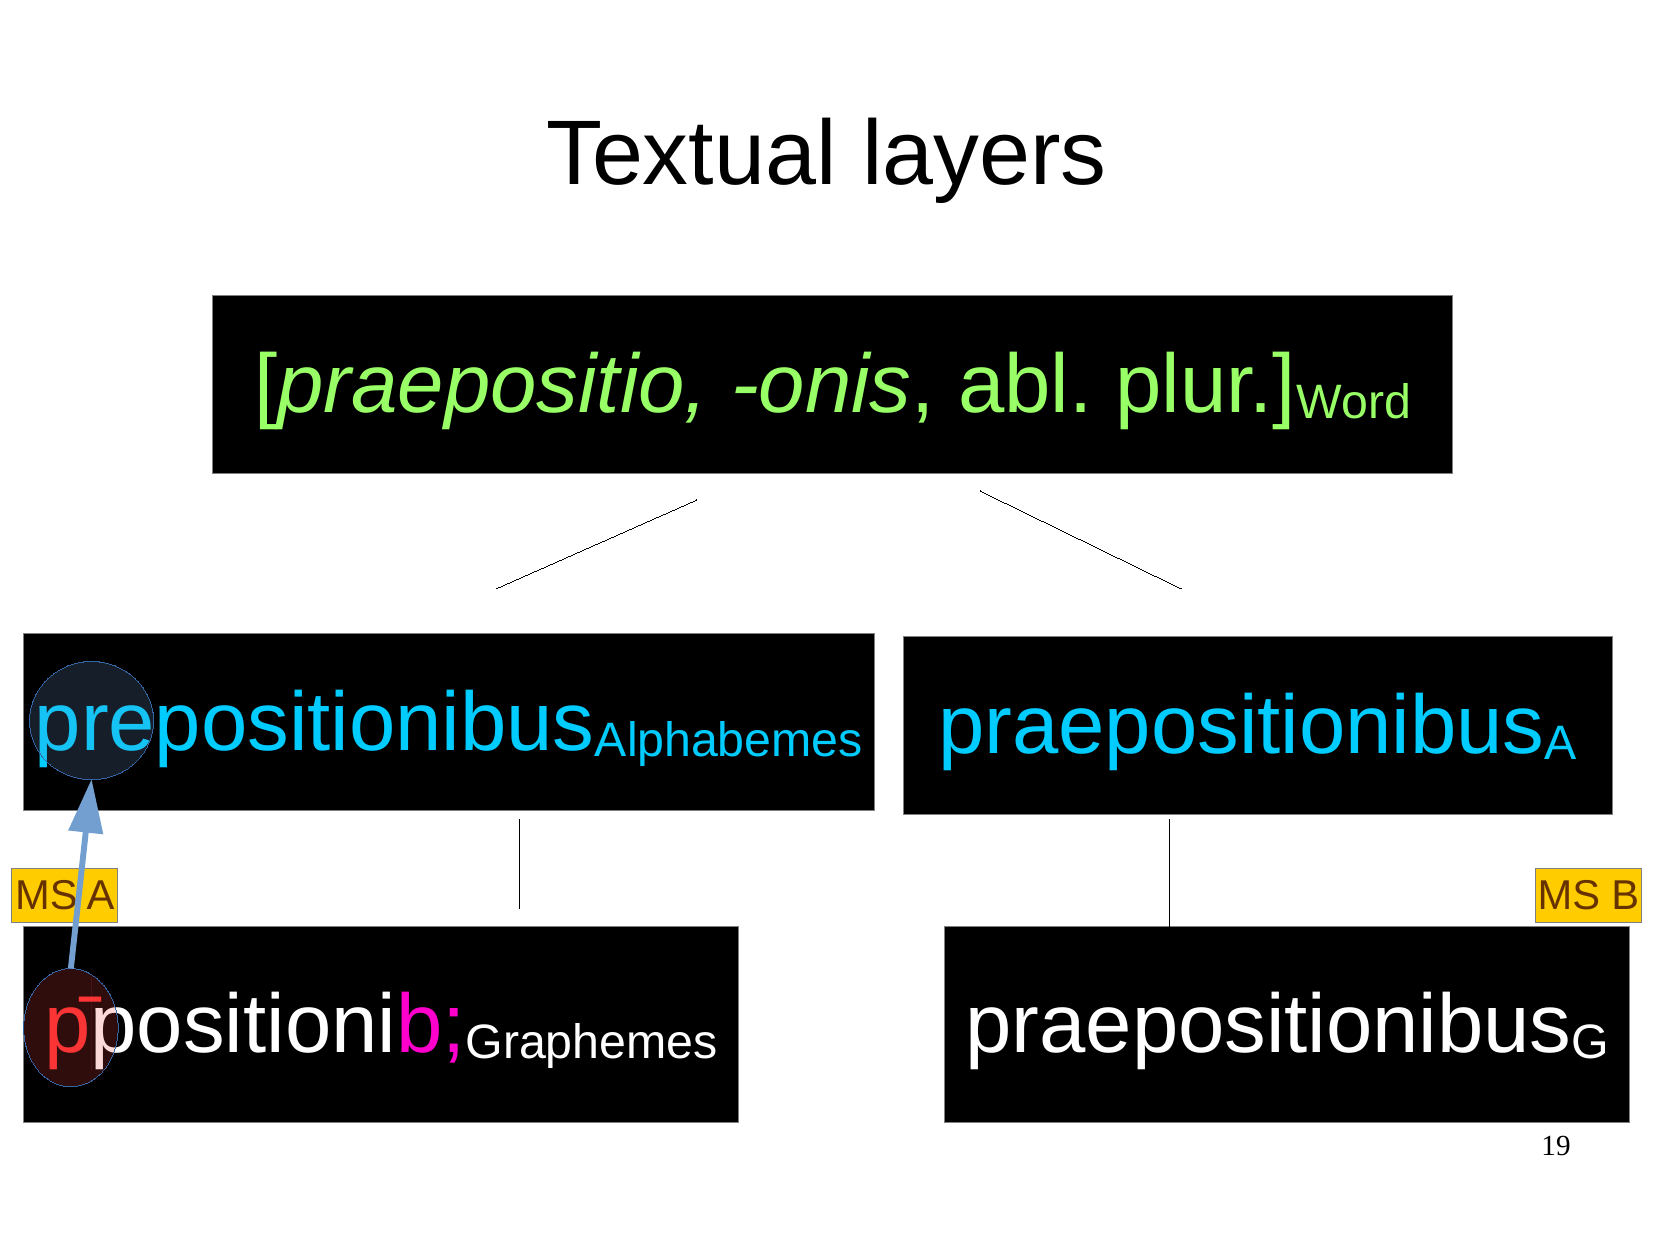

# Textual layers
[praepositio, -onis, abl. plur.]Word
prepositionibusAlphabemes
praepositionibusA
MS A
MS A
MS A
MS A
MS A
MS A
MS A
MS A
MS A
MS B
p̄positionib;Graphemes
praepositionibusG
19